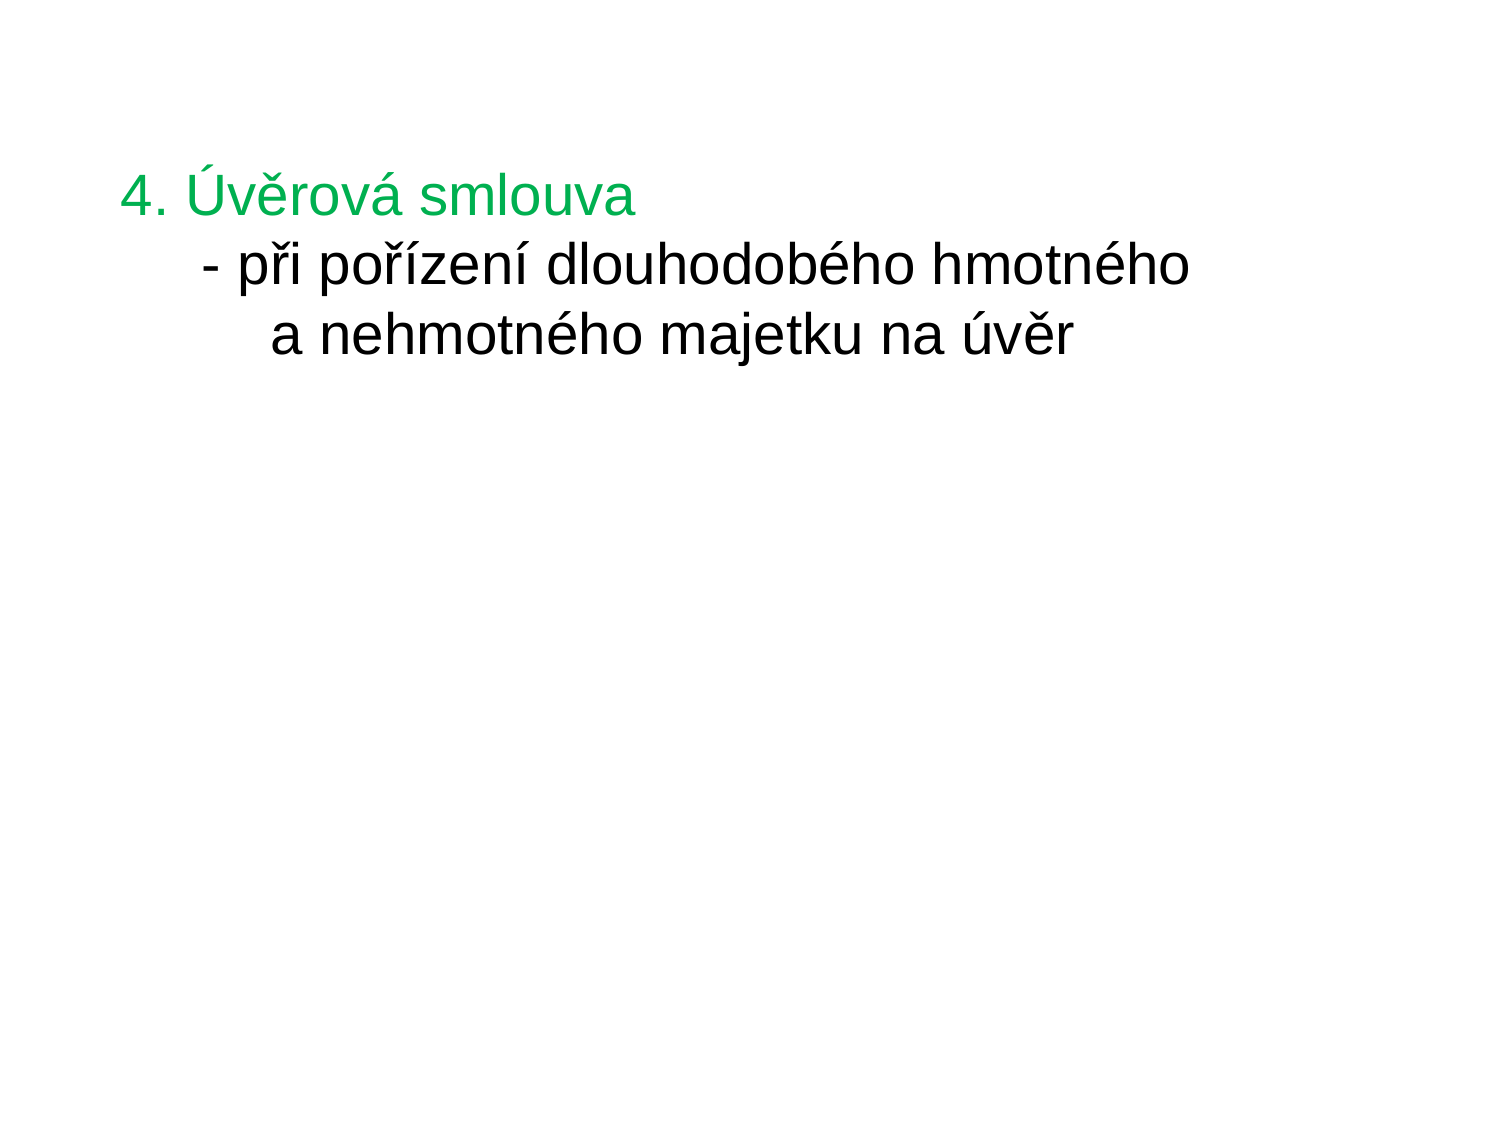

4. Úvěrová smlouva
 - při pořízení dlouhodobého hmotného
 	a nehmotného majetku na úvěr